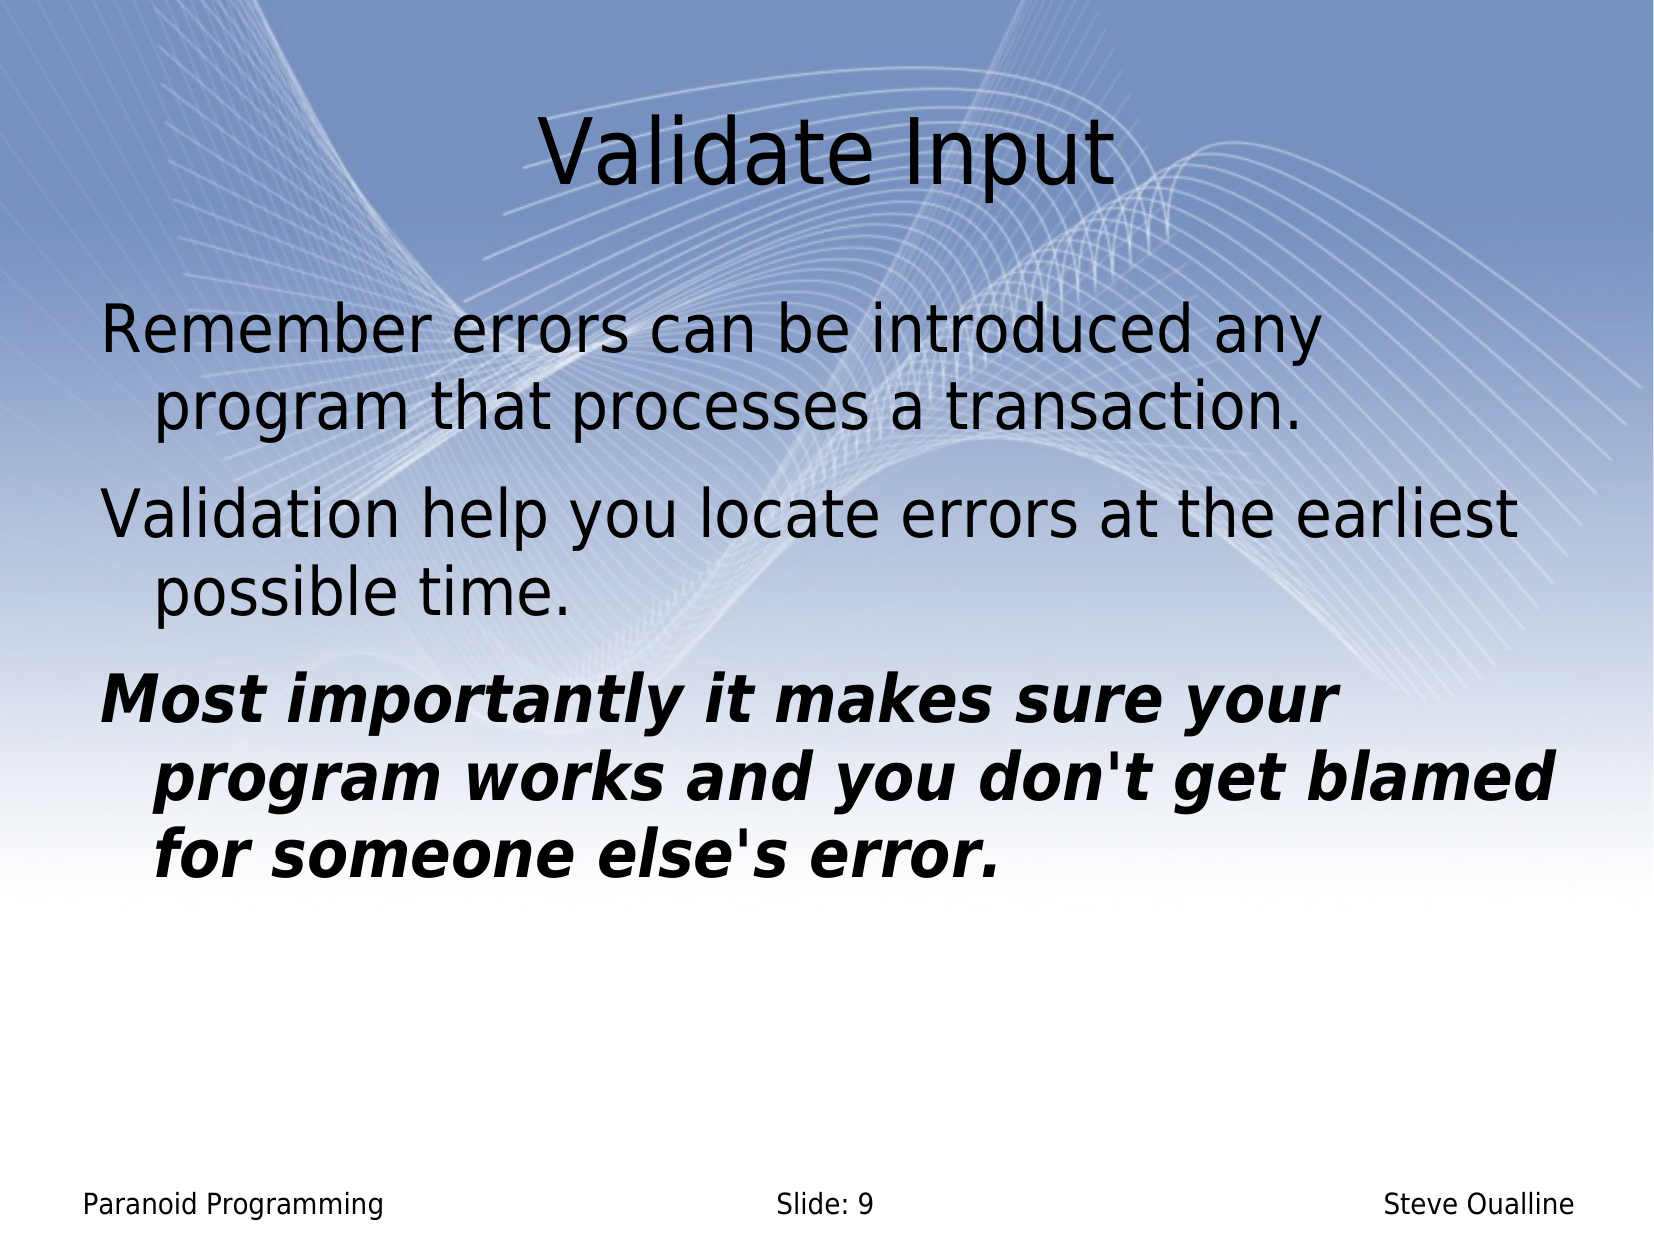

# Validate Input
Remember errors can be introduced any program that processes a transaction.
Validation help you locate errors at the earliest possible time.
Most importantly it makes sure your program works and you don't get blamed for someone else's error.
Paranoid Programming
Steve Oualline
9